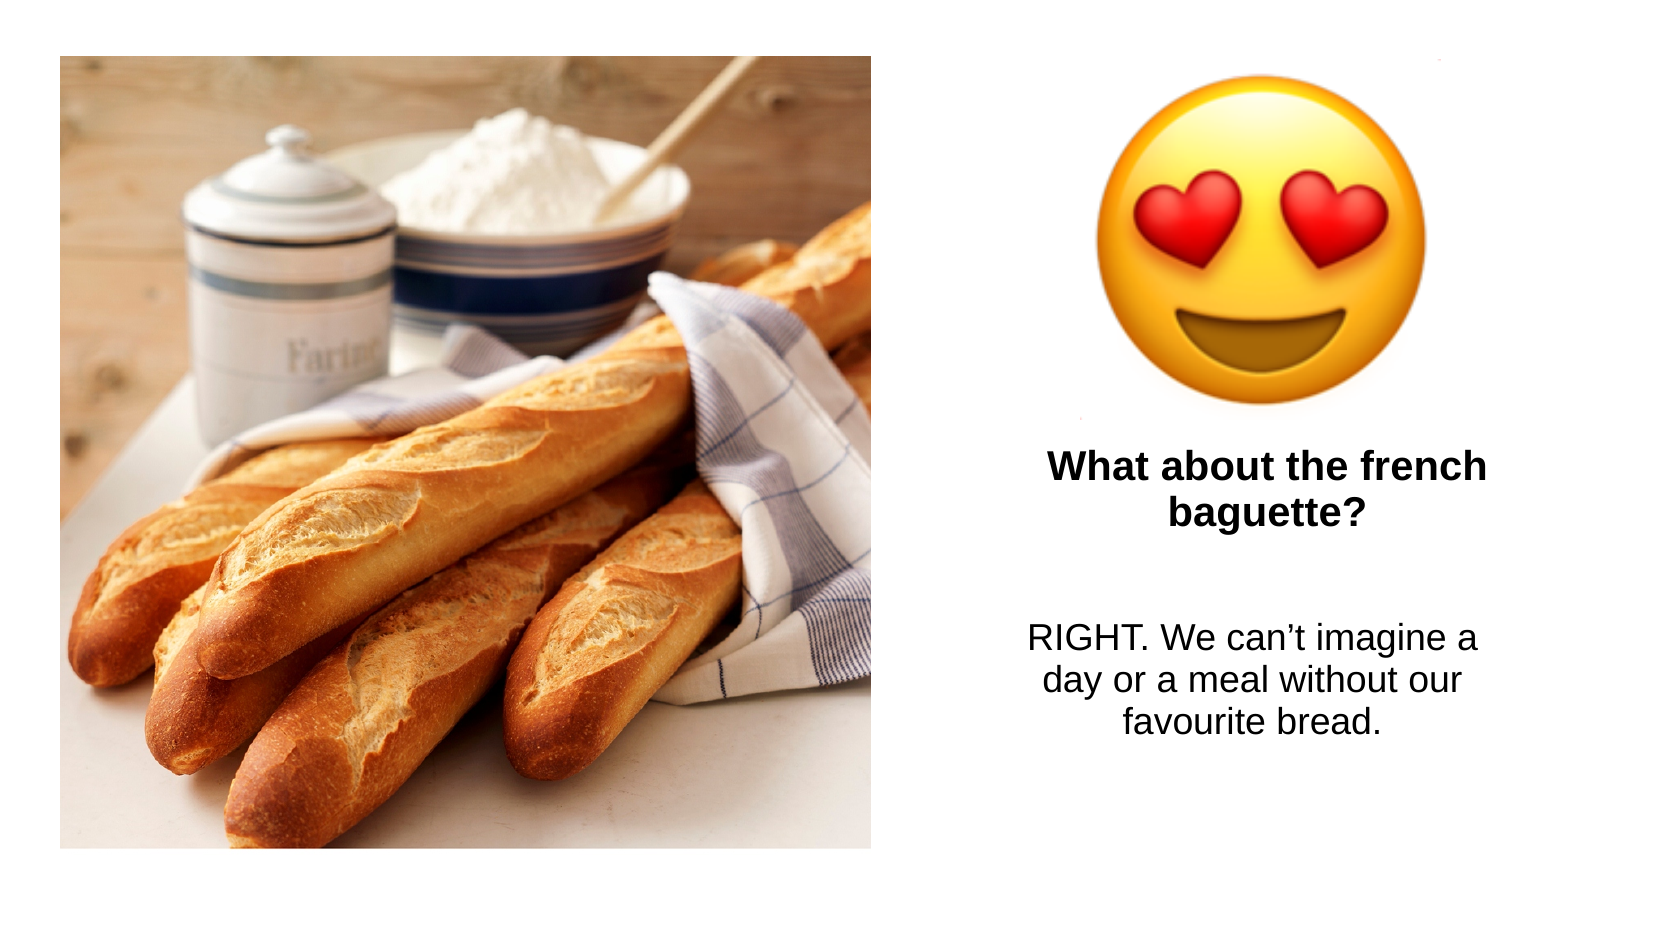

What about the french baguette?
RIGHT. We can’t imagine a day or a meal without our favourite bread.